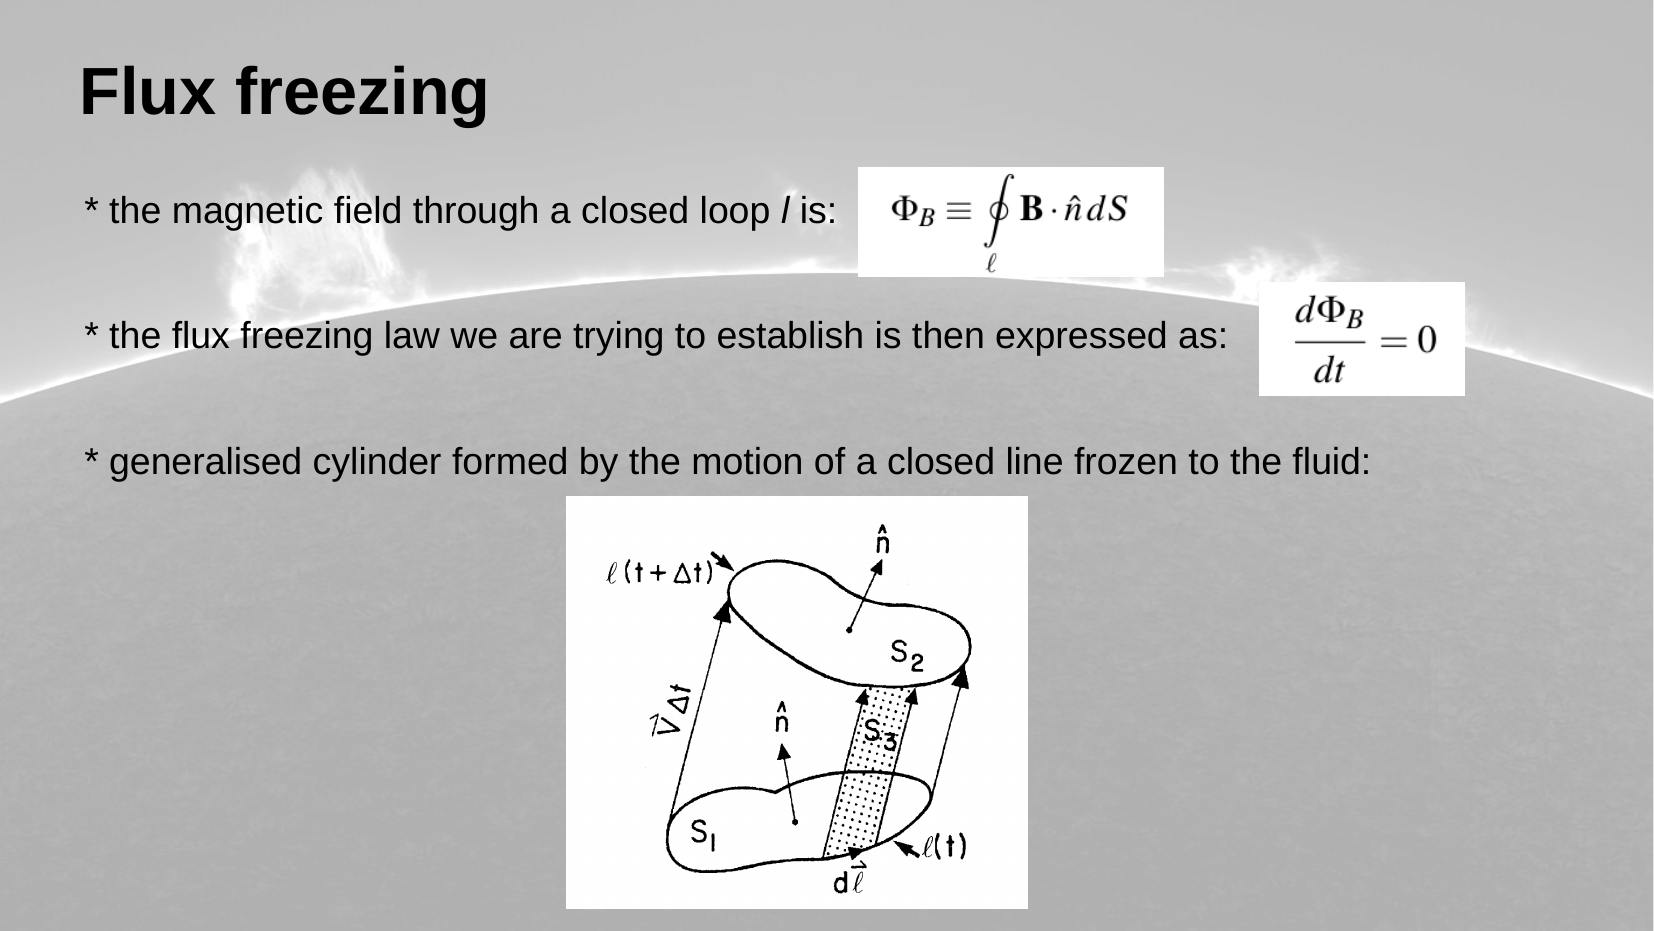

Flux freezing
* the magnetic field through a closed loop l is:
* the flux freezing law we are trying to establish is then expressed as:
* generalised cylinder formed by the motion of a closed line frozen to the fluid: